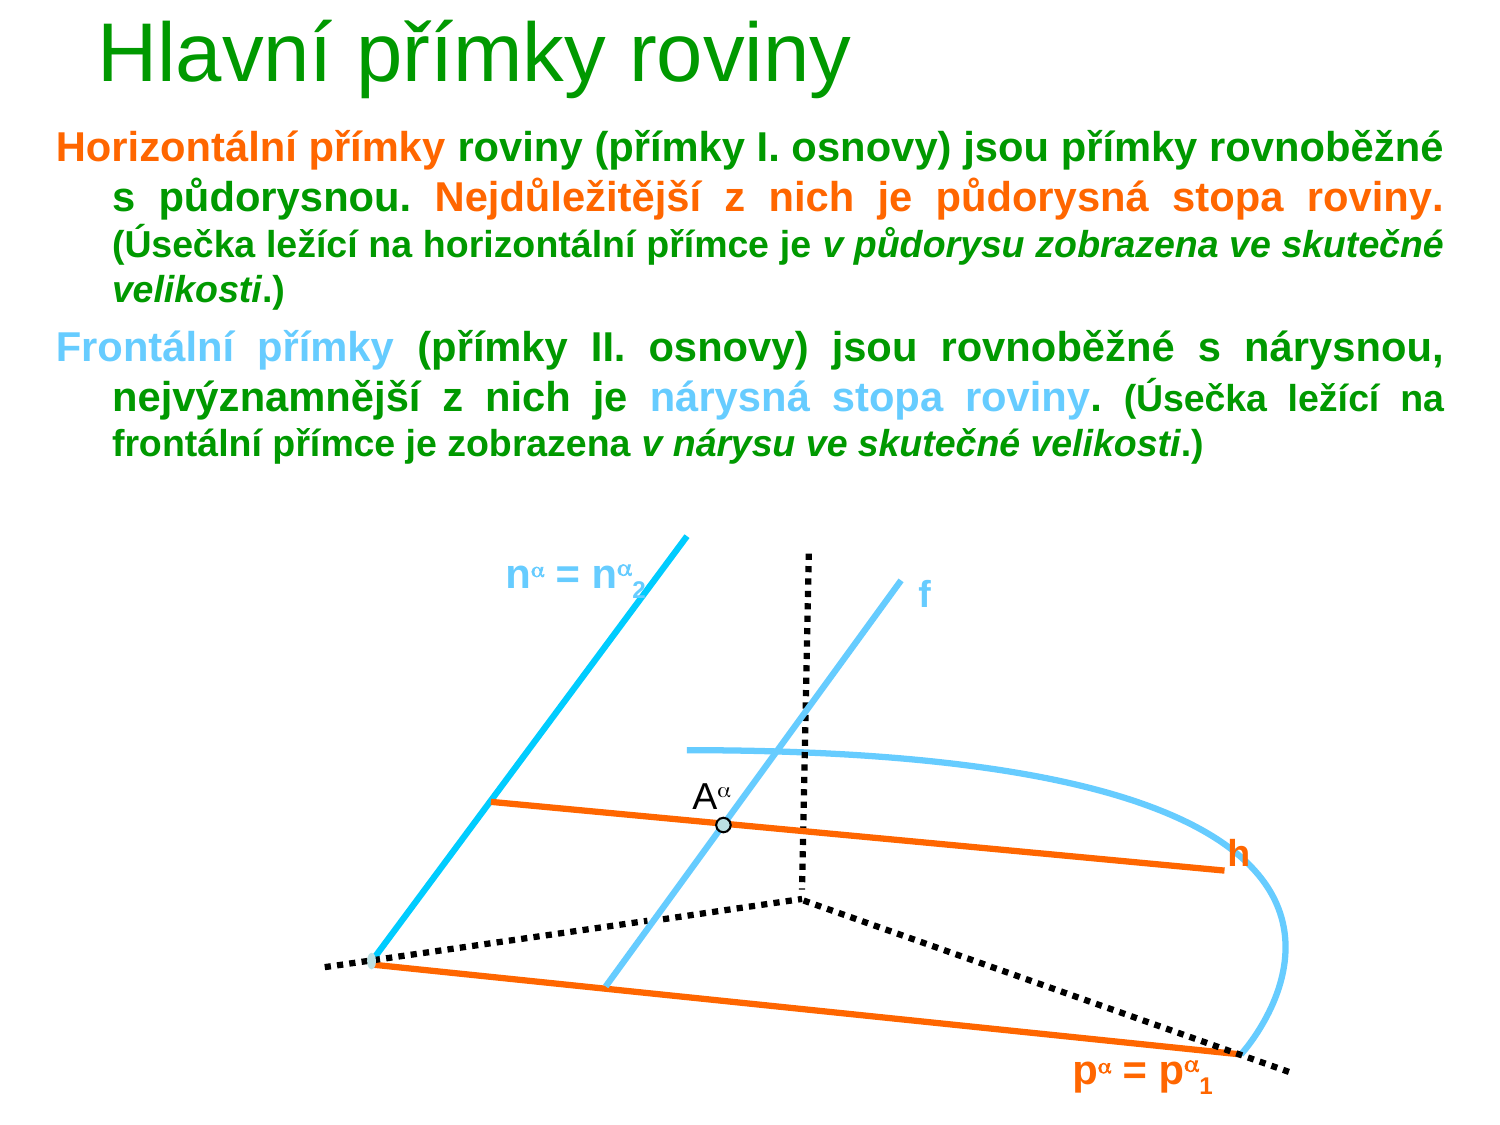

# Hlavní přímky roviny
Horizontální přímky roviny (přímky I. osnovy) jsou přímky rovnoběžné s půdorysnou. Nejdůležitější z nich je půdorysná stopa roviny. (Úsečka ležící na horizontální přímce je v půdorysu zobrazena ve skutečné velikosti.)
Frontální přímky (přímky II. osnovy) jsou rovnoběžné s nárysnou, nejvýznamnější z nich je nárysná stopa roviny. (Úsečka ležící na frontální přímce je zobrazena v nárysu ve skutečné velikosti.)
n= n2
f
A
h
p= p1